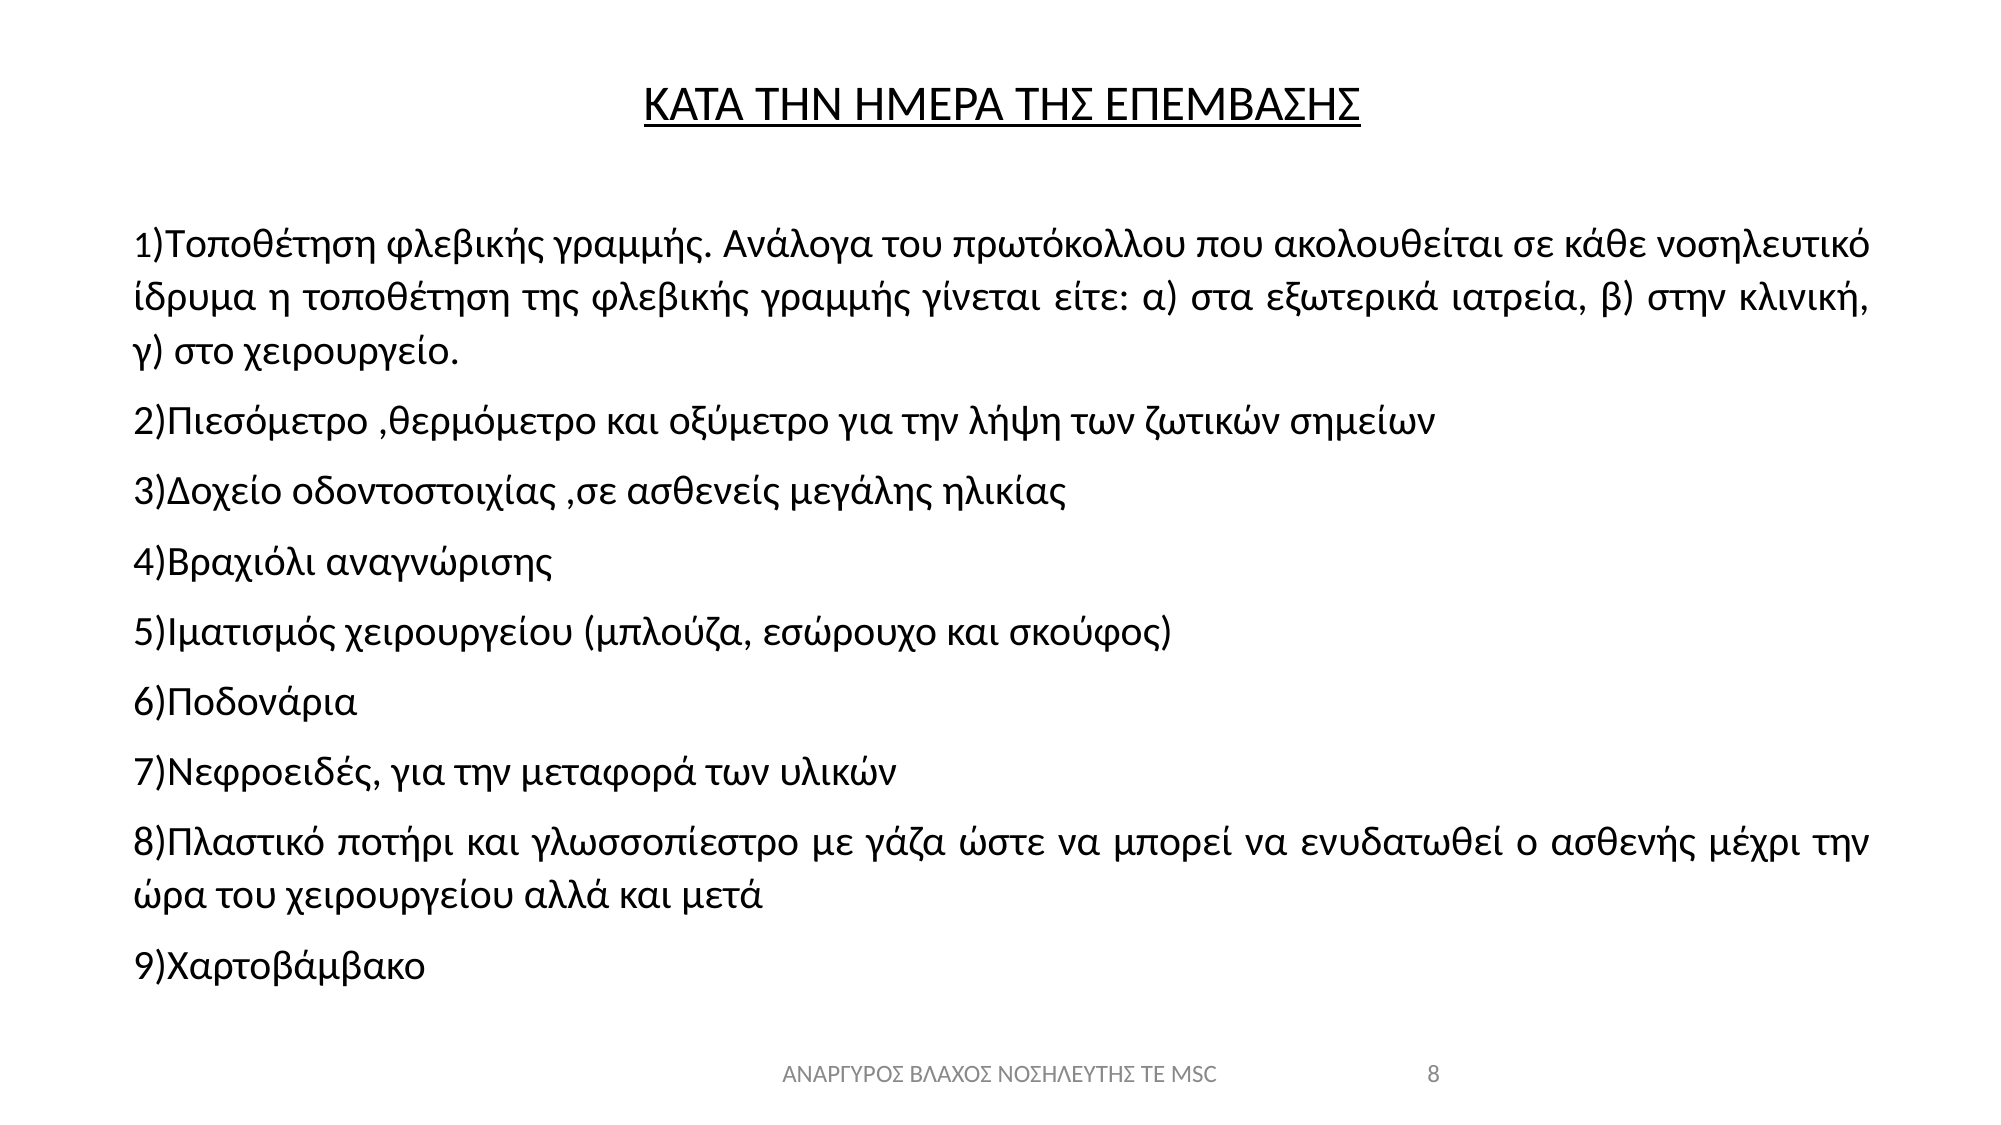

ΚΑΤΑ ΤΗΝ ΗΜΕΡΑ ΤΗΣ ΕΠΕΜΒΑΣΗΣ
1)Τοποθέτηση φλεβικής γραμμής. Ανάλογα του πρωτόκολλου που ακολουθείται σε κάθε νοσηλευτικό ίδρυμα η τοποθέτηση της φλεβικής γραμμής γίνεται είτε: α) στα εξωτερικά ιατρεία, β) στην κλινική, γ) στο χειρουργείο.
2)Πιεσόμετρο ,θερμόμετρο και οξύμετρο για την λήψη των ζωτικών σημείων
3)Δοχείο οδοντοστοιχίας ,σε ασθενείς μεγάλης ηλικίας
4)Βραχιόλι αναγνώρισης
5)Ιματισμός χειρουργείου (μπλούζα, εσώρουχο και σκούφος)
6)Ποδονάρια
7)Νεφροειδές, για την μεταφορά των υλικών
8)Πλαστικό ποτήρι και γλωσσοπίεστρο με γάζα ώστε να μπορεί να ενυδατωθεί ο ασθενής μέχρι την ώρα του χειρουργείου αλλά και μετά
9)Χαρτοβάμβακο
ΑΝΑΡΓΥΡΟΣ ΒΛΑΧΟΣ ΝΟΣΗΛΕΥΤΗΣ ΤΕ ΜSC